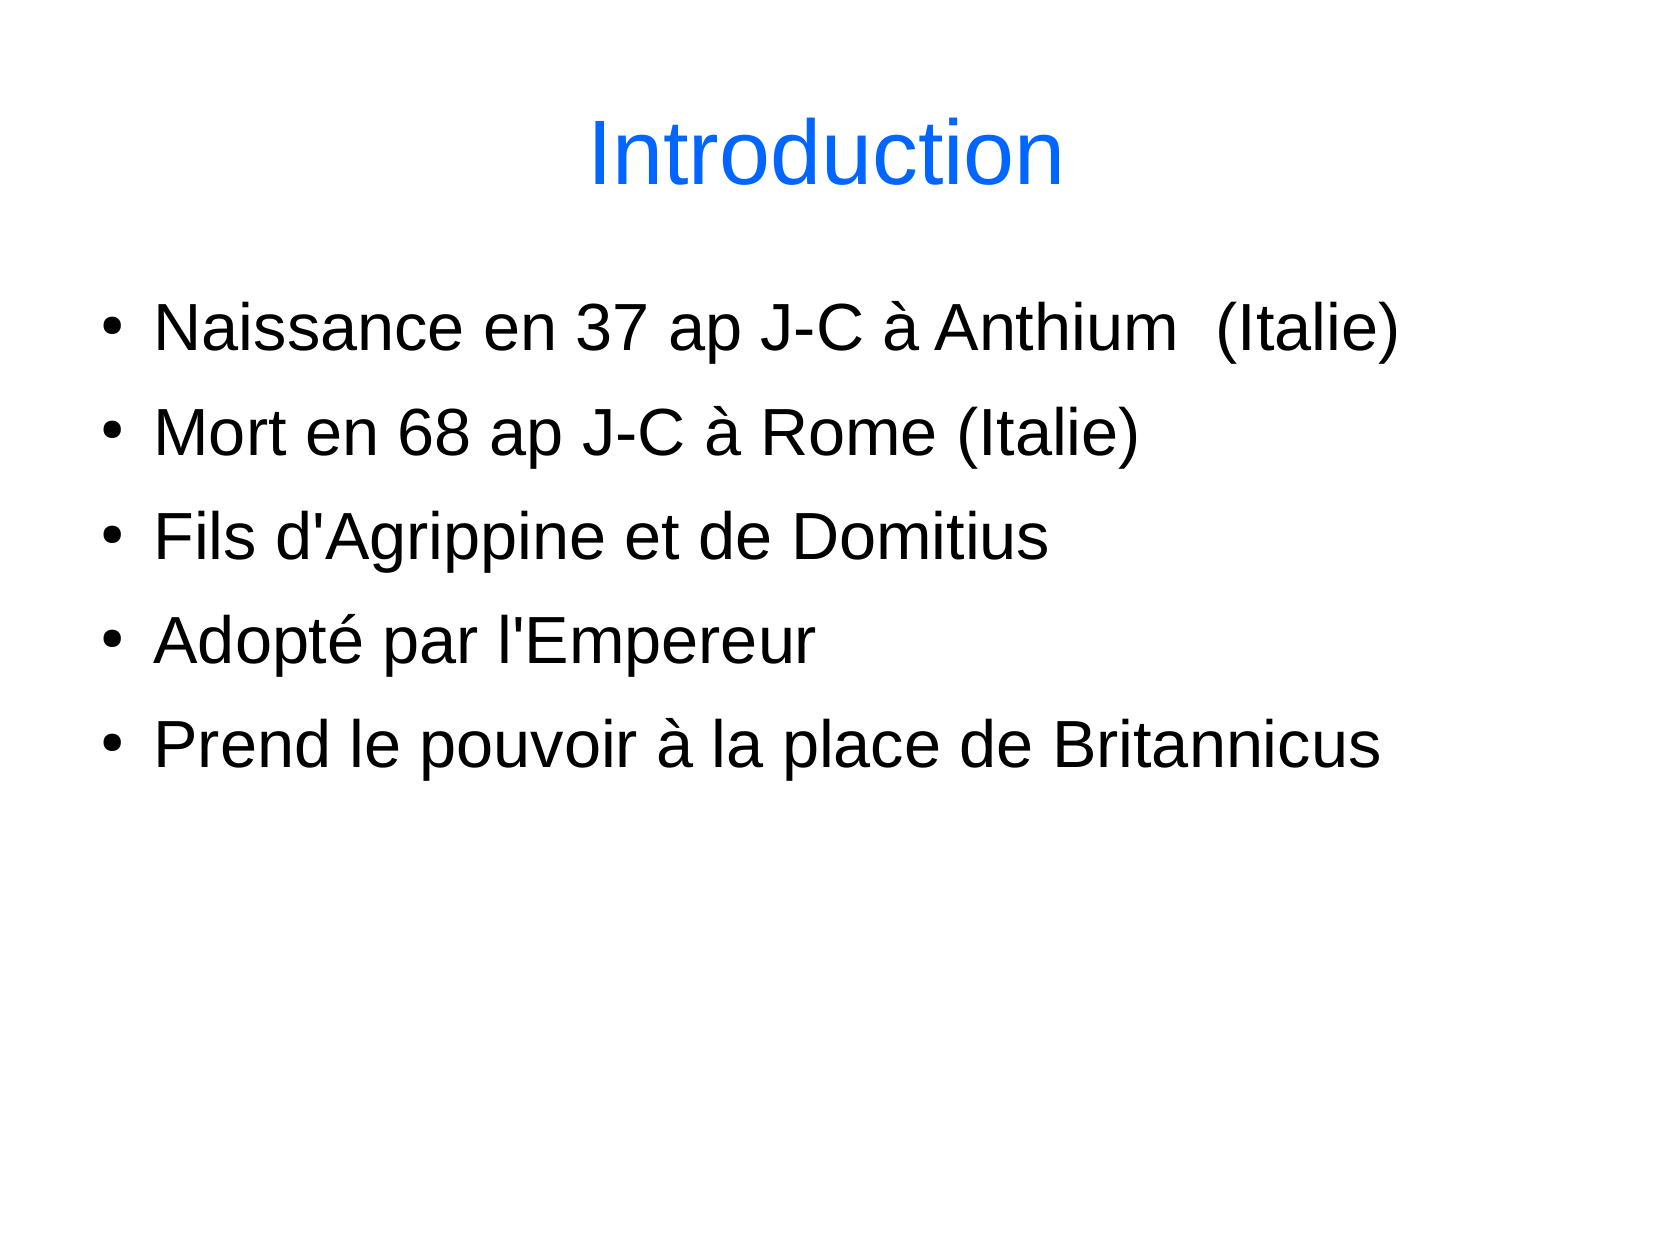

# Introduction
Naissance en 37 ap J-C à Anthium (Italie)
Mort en 68 ap J-C à Rome (Italie)
Fils d'Agrippine et de Domitius
Adopté par l'Empereur
Prend le pouvoir à la place de Britannicus